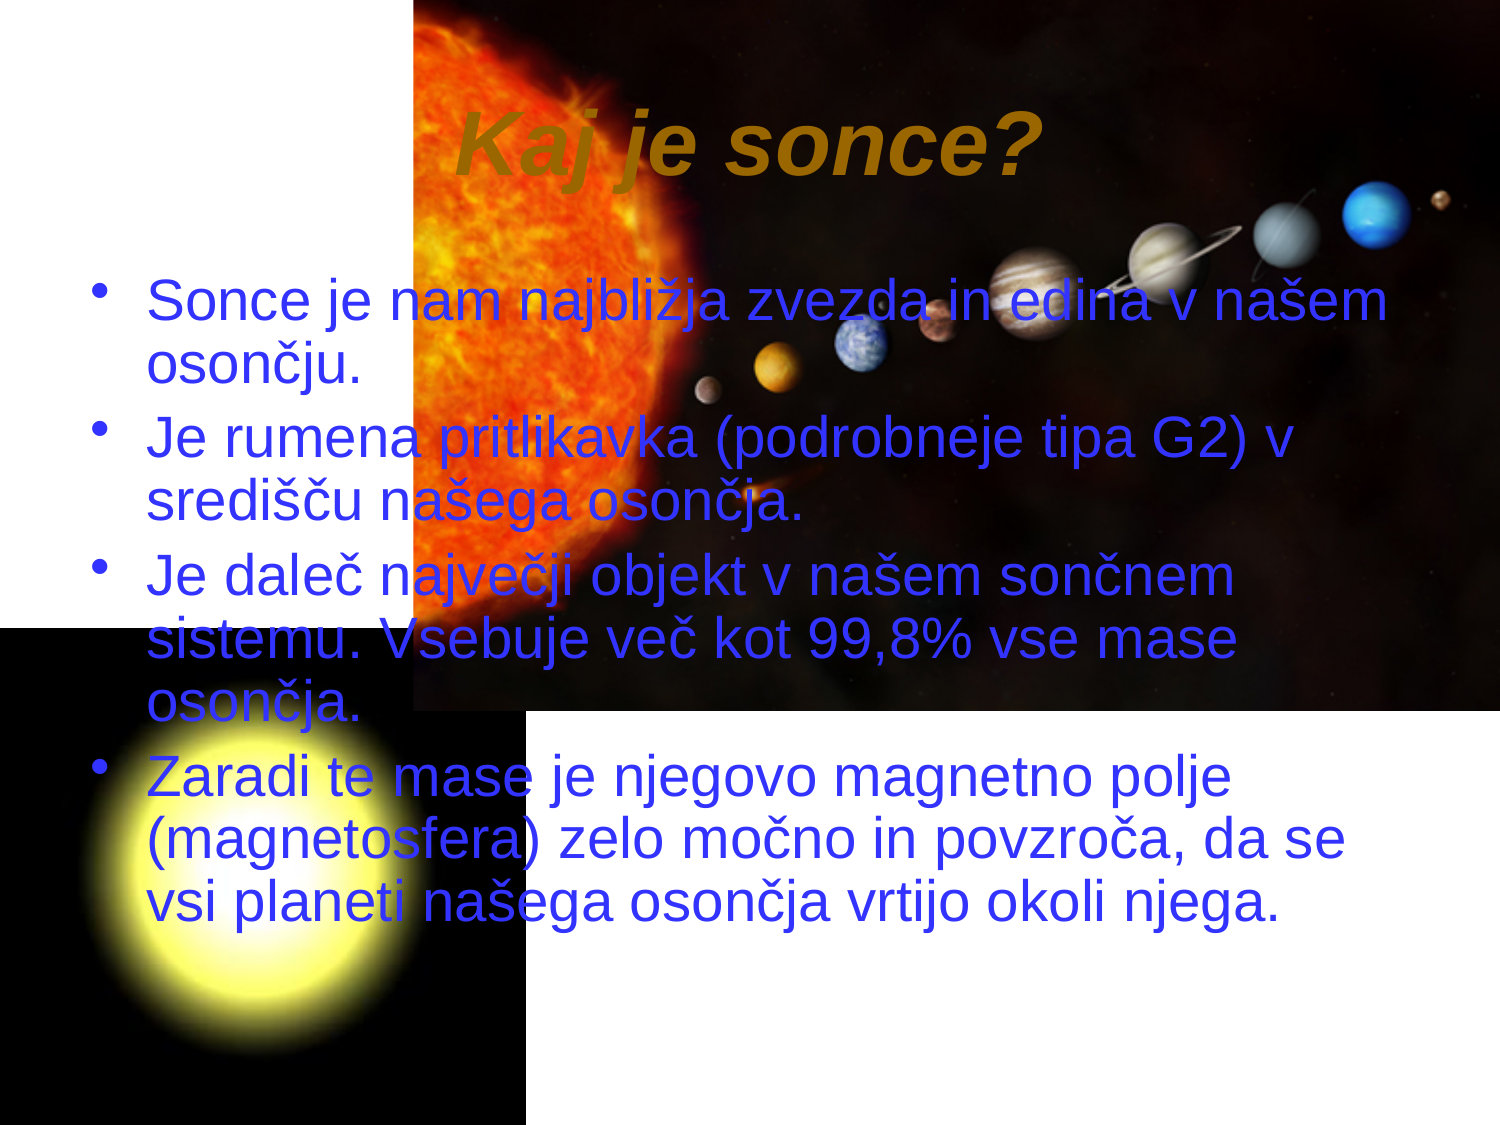

# Kaj je sonce?
Sonce je nam najbližja zvezda in edina v našem osončju.
Je rumena pritlikavka (podrobneje tipa G2) v središču našega osončja.
Je daleč največji objekt v našem sončnem sistemu. Vsebuje več kot 99,8% vse mase osončja.
Zaradi te mase je njegovo magnetno polje (magnetosfera) zelo močno in povzroča, da se vsi planeti našega osončja vrtijo okoli njega.